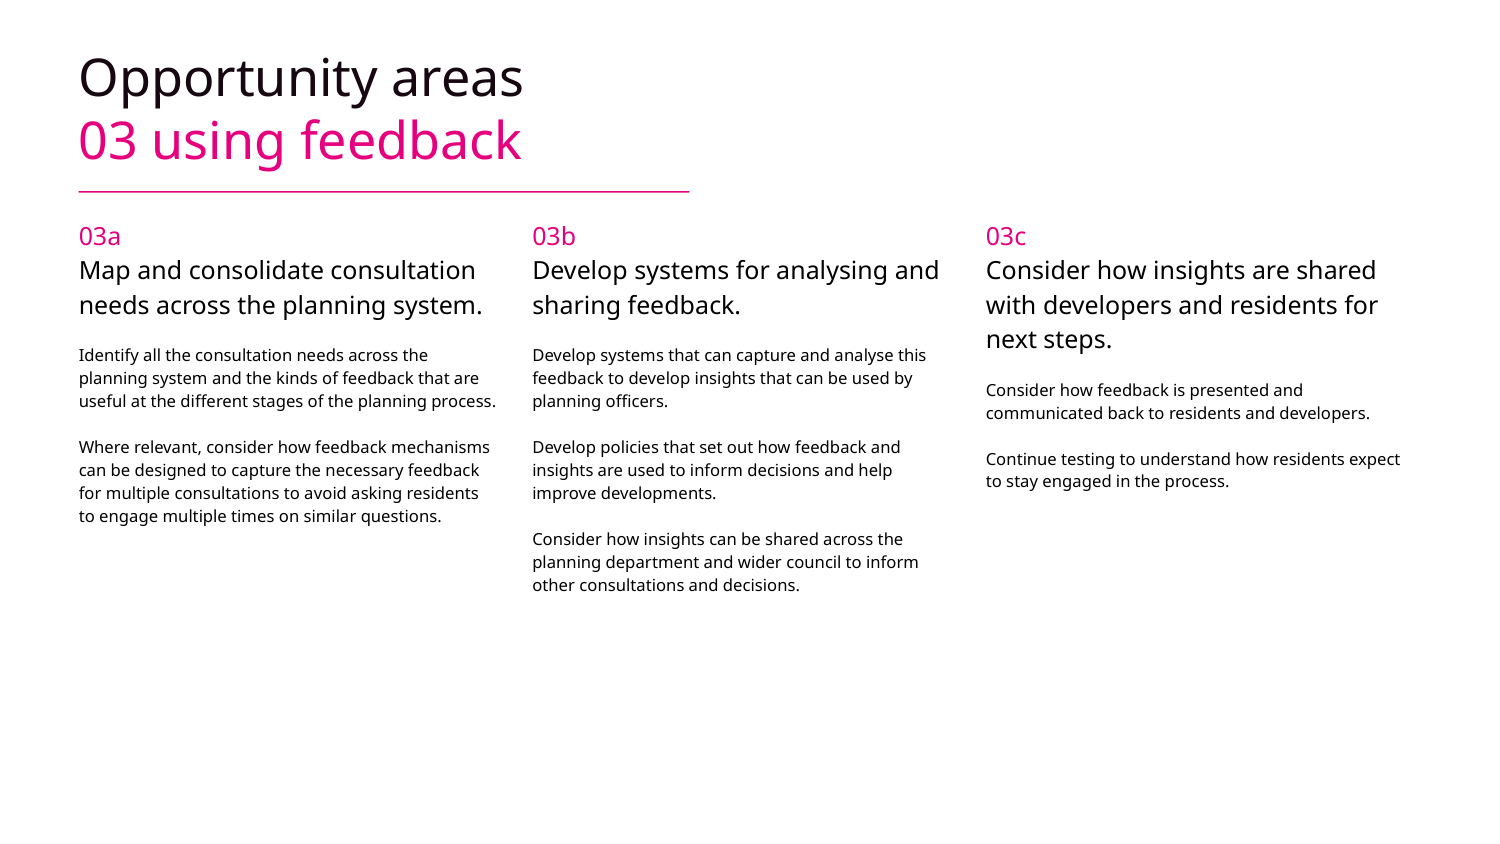

Opportunity areas
03 using feedback
03a
Map and consolidate consultation needs across the planning system.
Identify all the consultation needs across the planning system and the kinds of feedback that are useful at the different stages of the planning process.
Where relevant, consider how feedback mechanisms can be designed to capture the necessary feedback for multiple consultations to avoid asking residents to engage multiple times on similar questions.
03b
Develop systems for analysing and sharing feedback.
Develop systems that can capture and analyse this feedback to develop insights that can be used by planning officers.
Develop policies that set out how feedback and insights are used to inform decisions and help improve developments.
Consider how insights can be shared across the planning department and wider council to inform other consultations and decisions.
03c
Consider how insights are shared with developers and residents for next steps.
Consider how feedback is presented and communicated back to residents and developers.
Continue testing to understand how residents expect to stay engaged in the process.